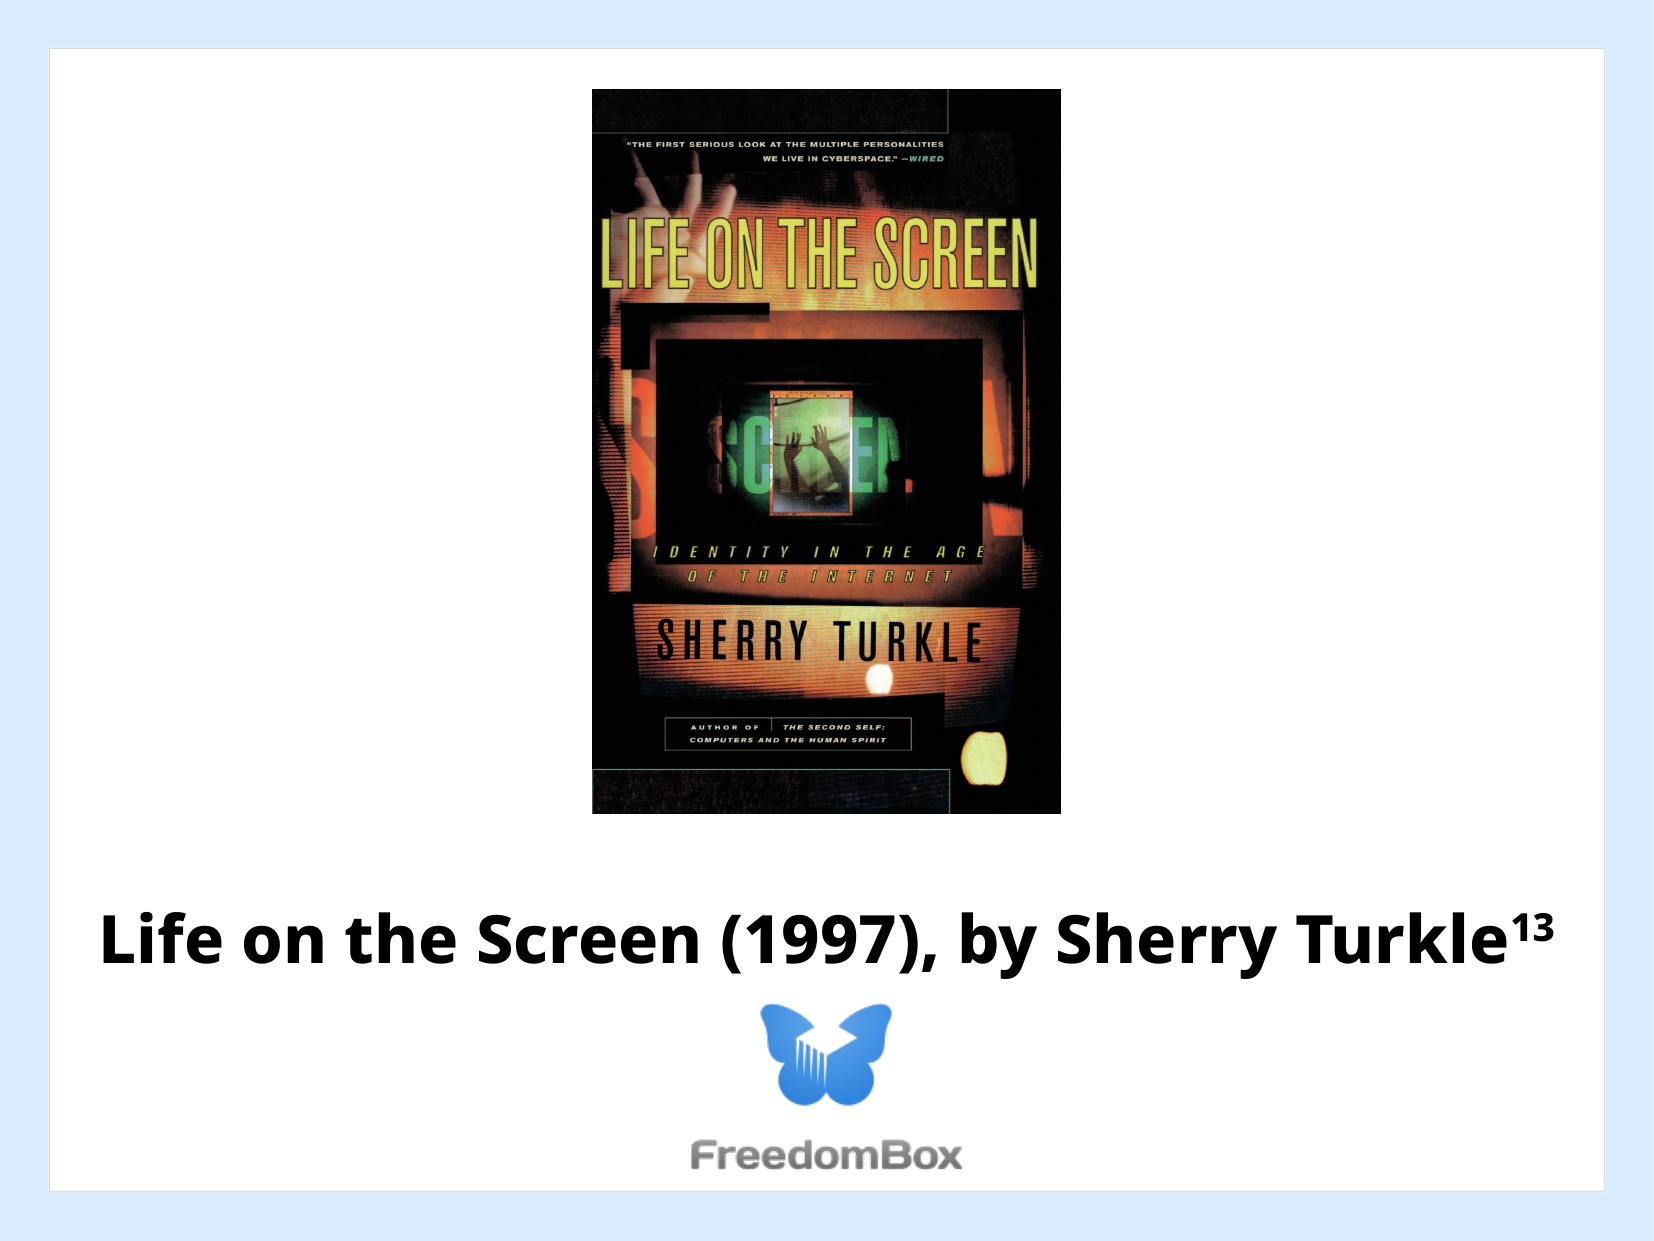

# Life on the Screen (1997), by Sherry Turkle13